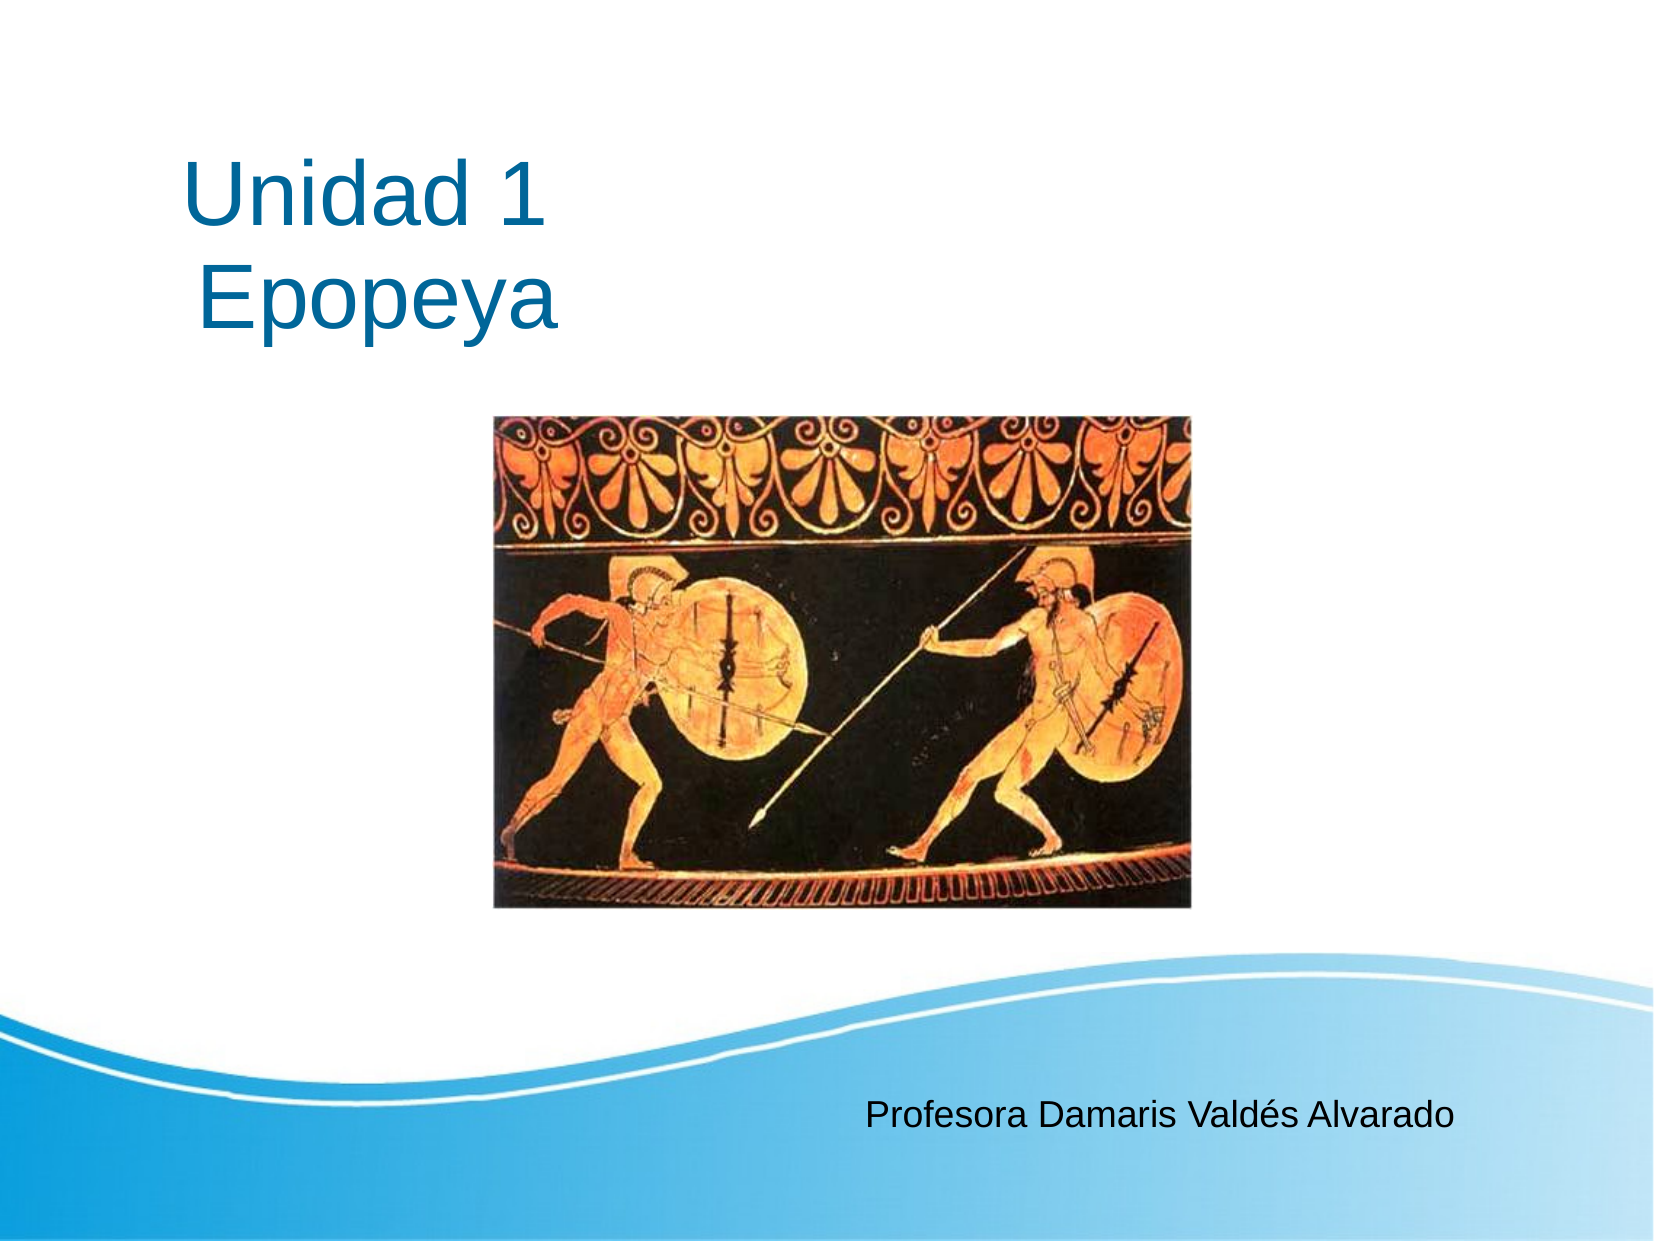

# Unidad 1 Epopeya
Profesora Damaris Valdés Alvarado